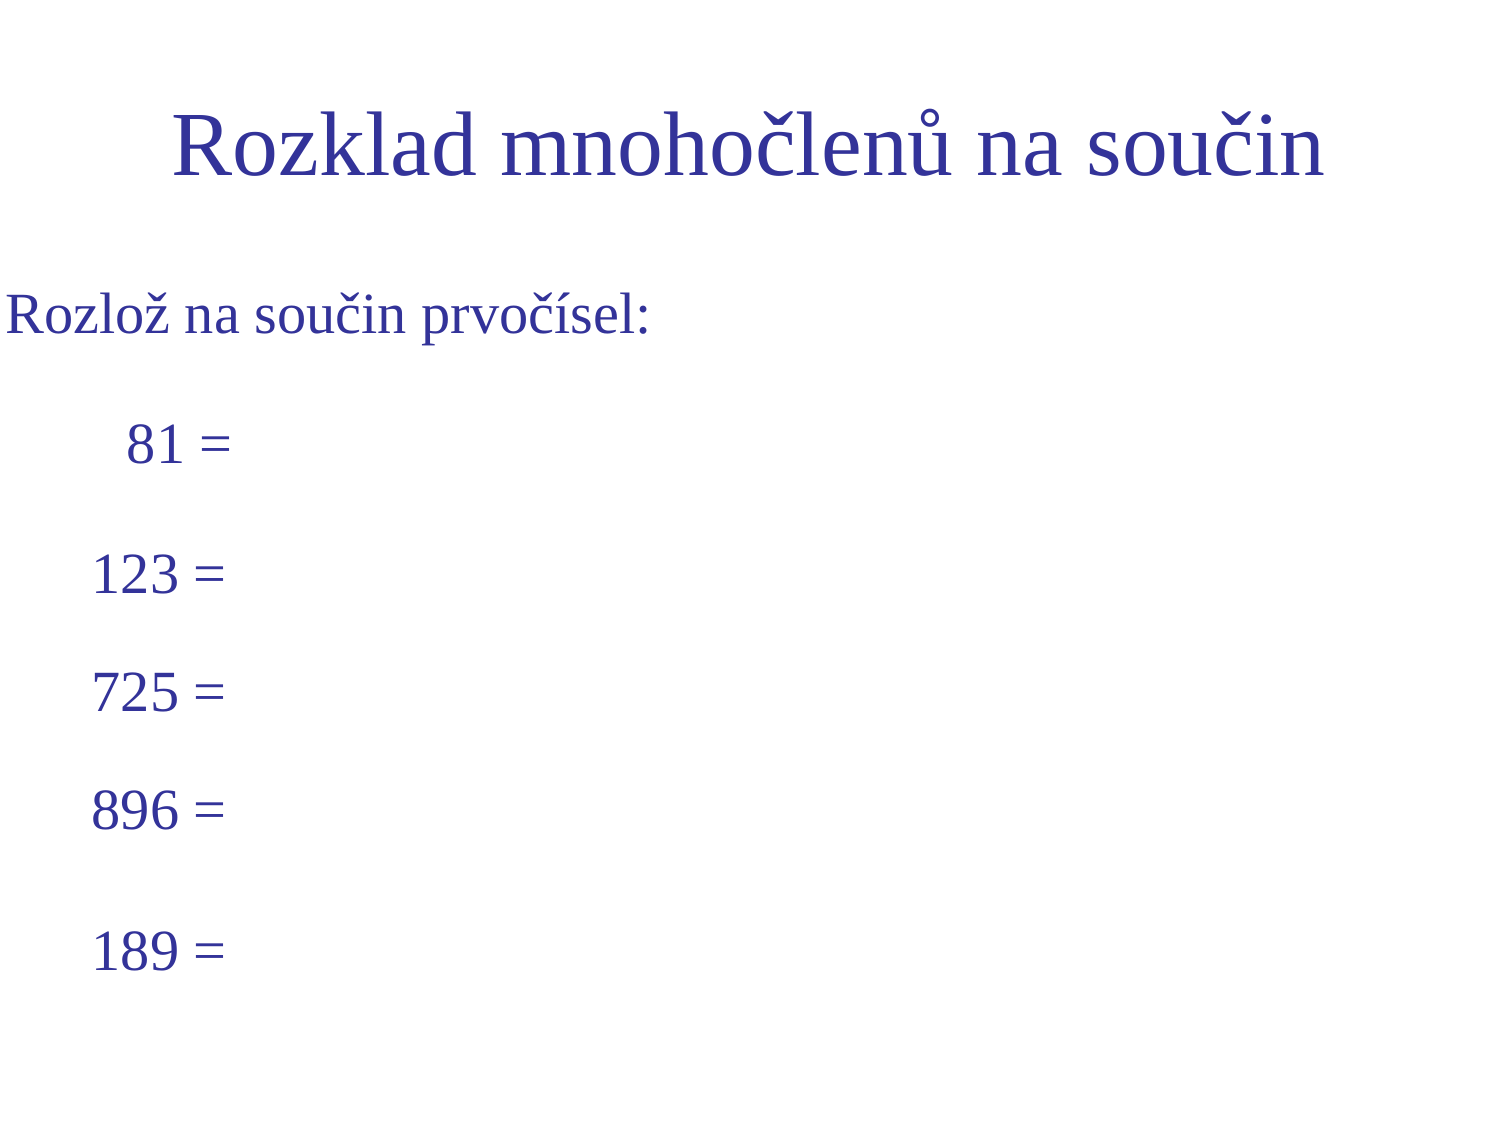

Rozklad mnohočlenů na součin
Rozlož na součin prvočísel:
81 =
123 =
725 =
896 =
189 =